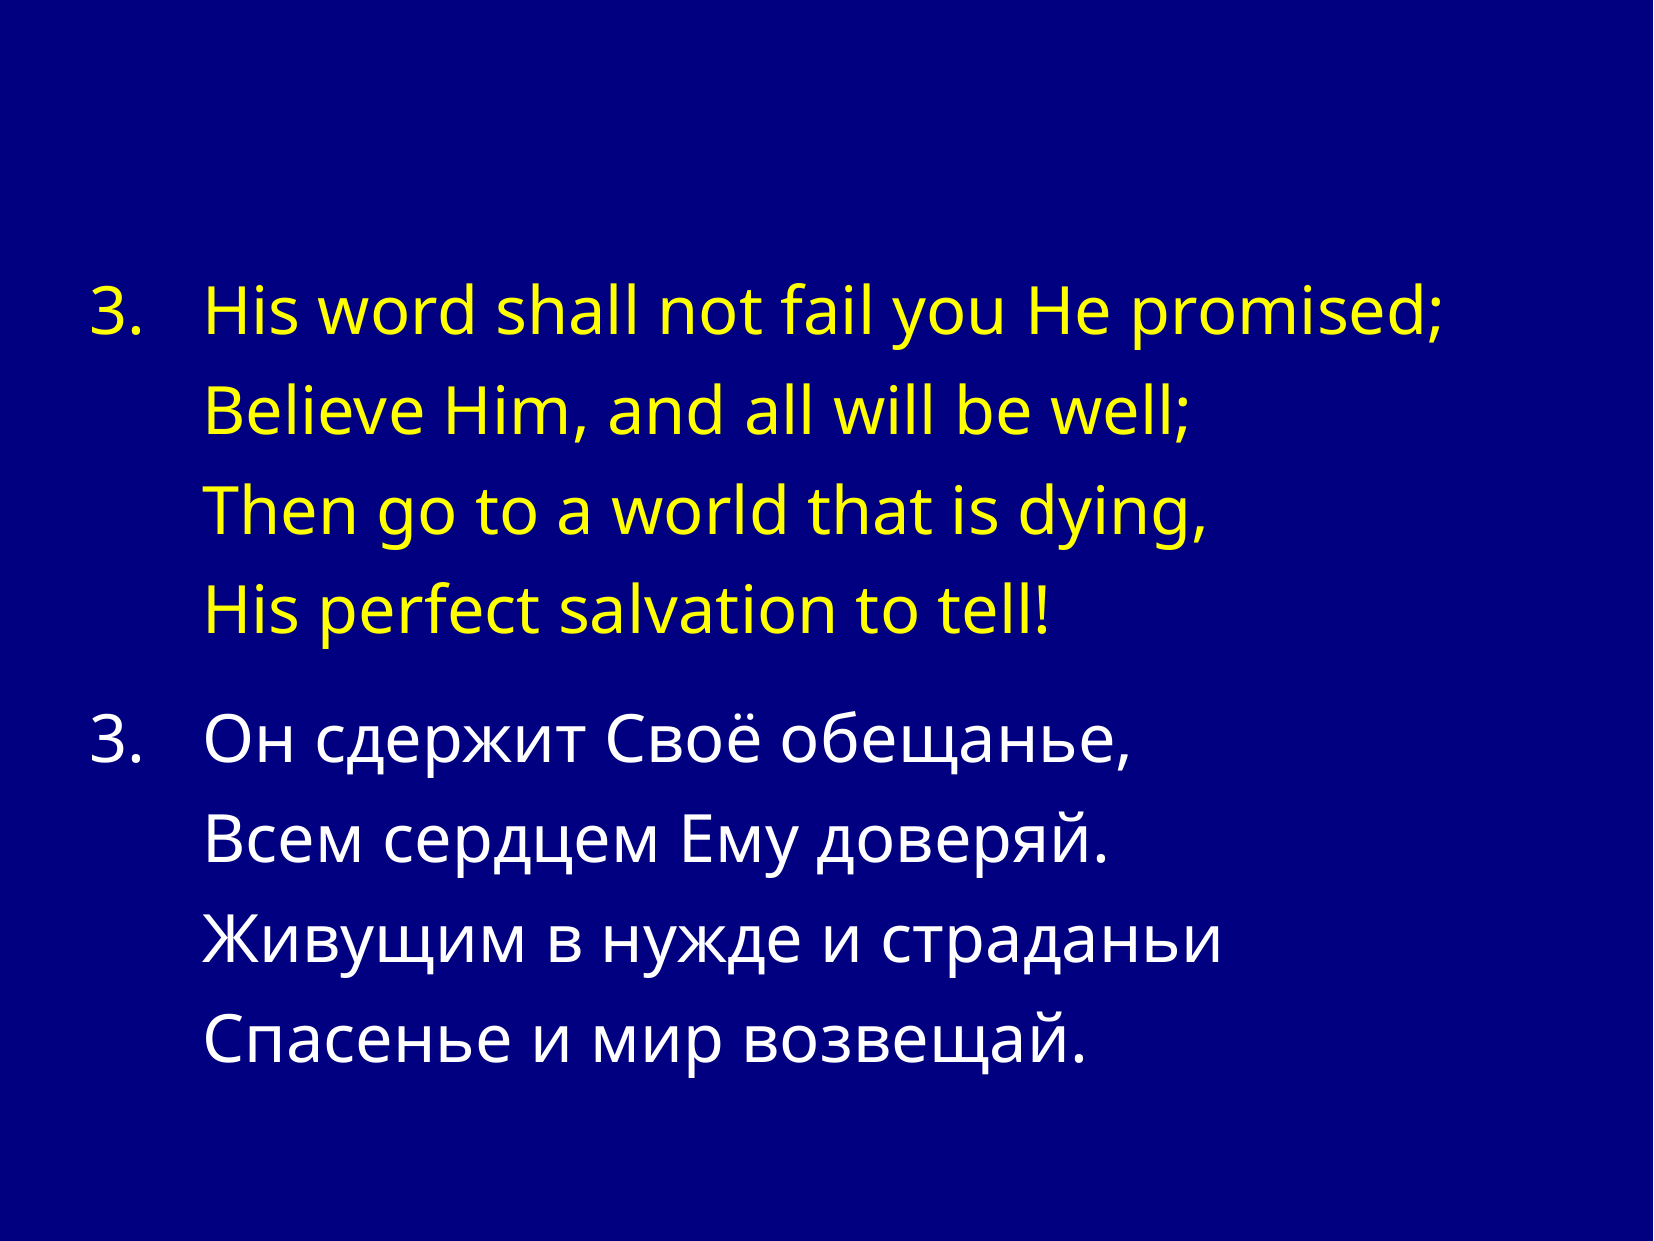

3.	His word shall not fail you He promised;
	Believe Him, and all will be well;
	Then go to a world that is dying,
	His perfect salvation to tell!
3.	Он сдержит Своё обещанье,
	Всем сердцем Ему доверяй.
	Живущим в нужде и страданьи
	Спасенье и мир возвещай.